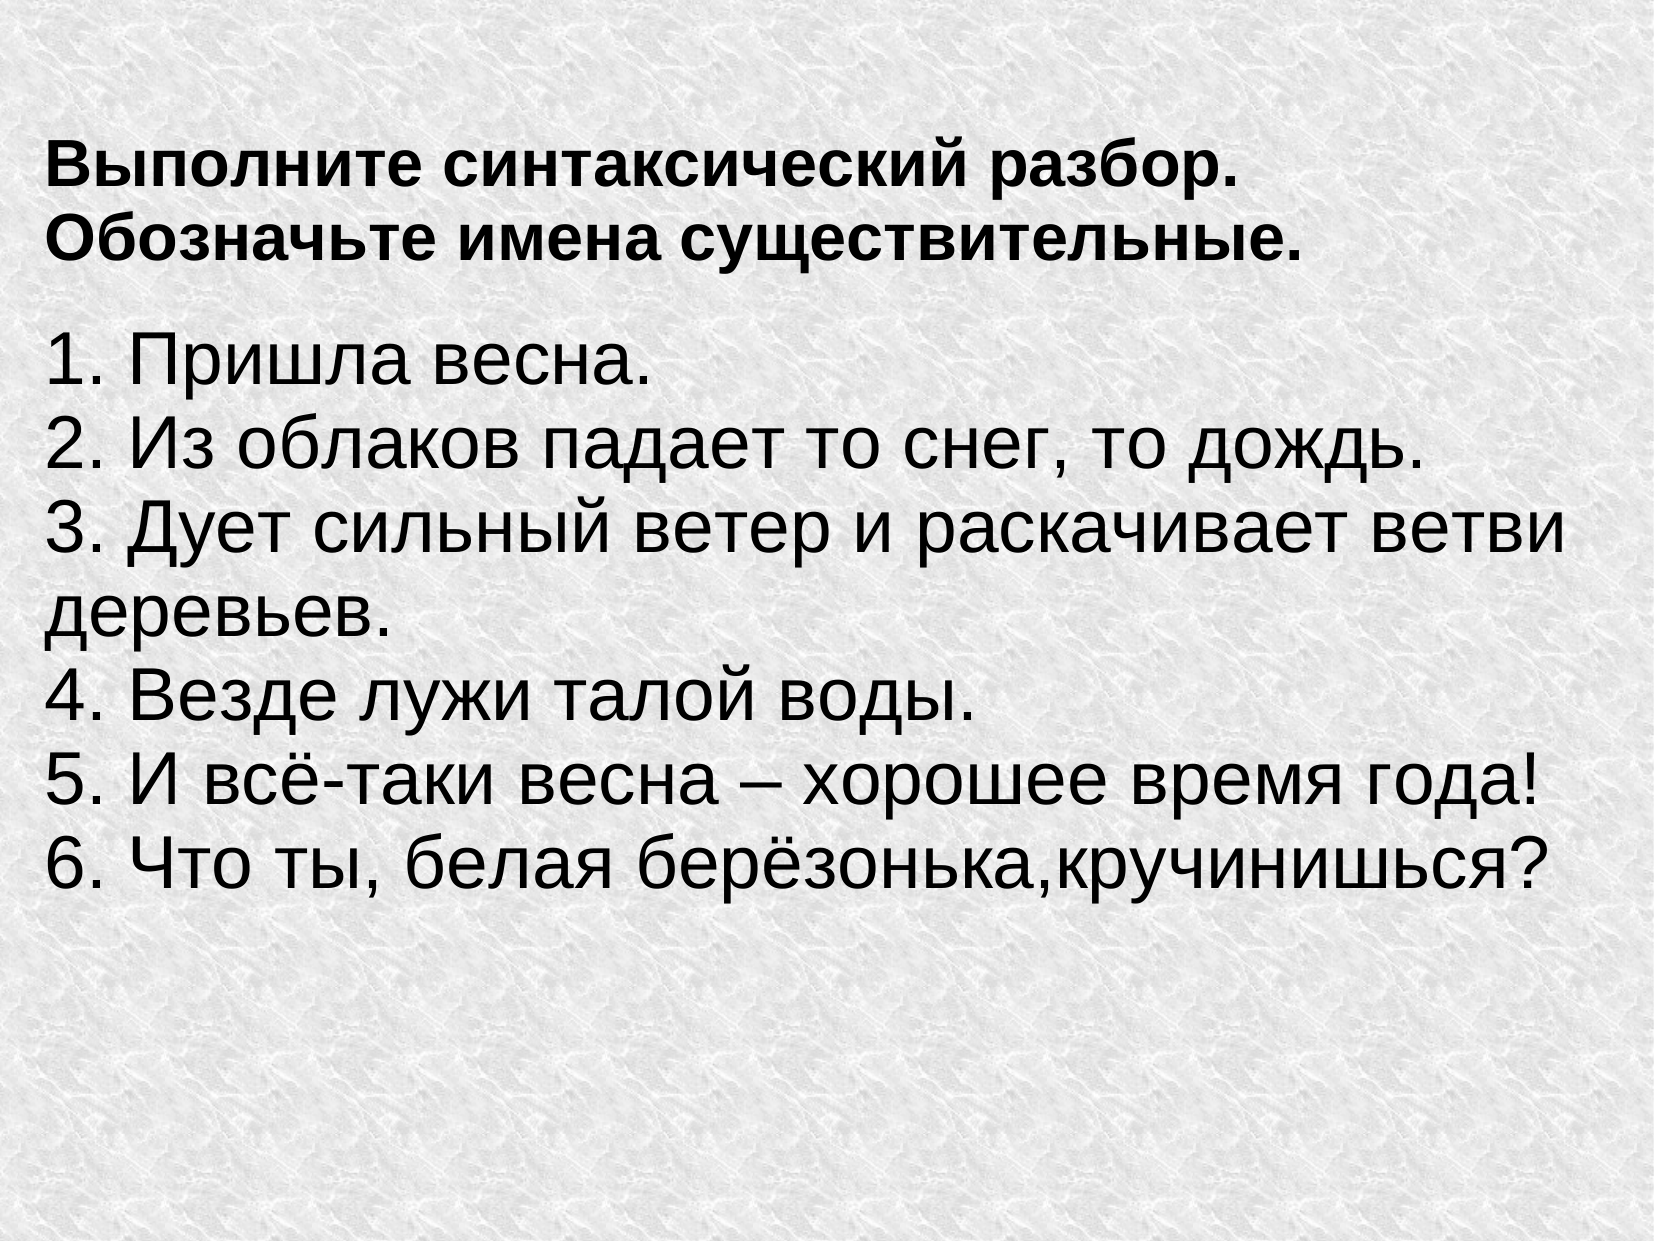

Выполните синтаксический разбор. Обозначьте имена существительные.
1. Пришла весна.
2. Из облаков падает то снег, то дождь.
3. Дует сильный ветер и раскачивает ветви деревьев.
4. Везде лужи талой воды.
5. И всё-таки весна – хорошее время года!
6. Что ты, белая берёзонька,кручинишься?